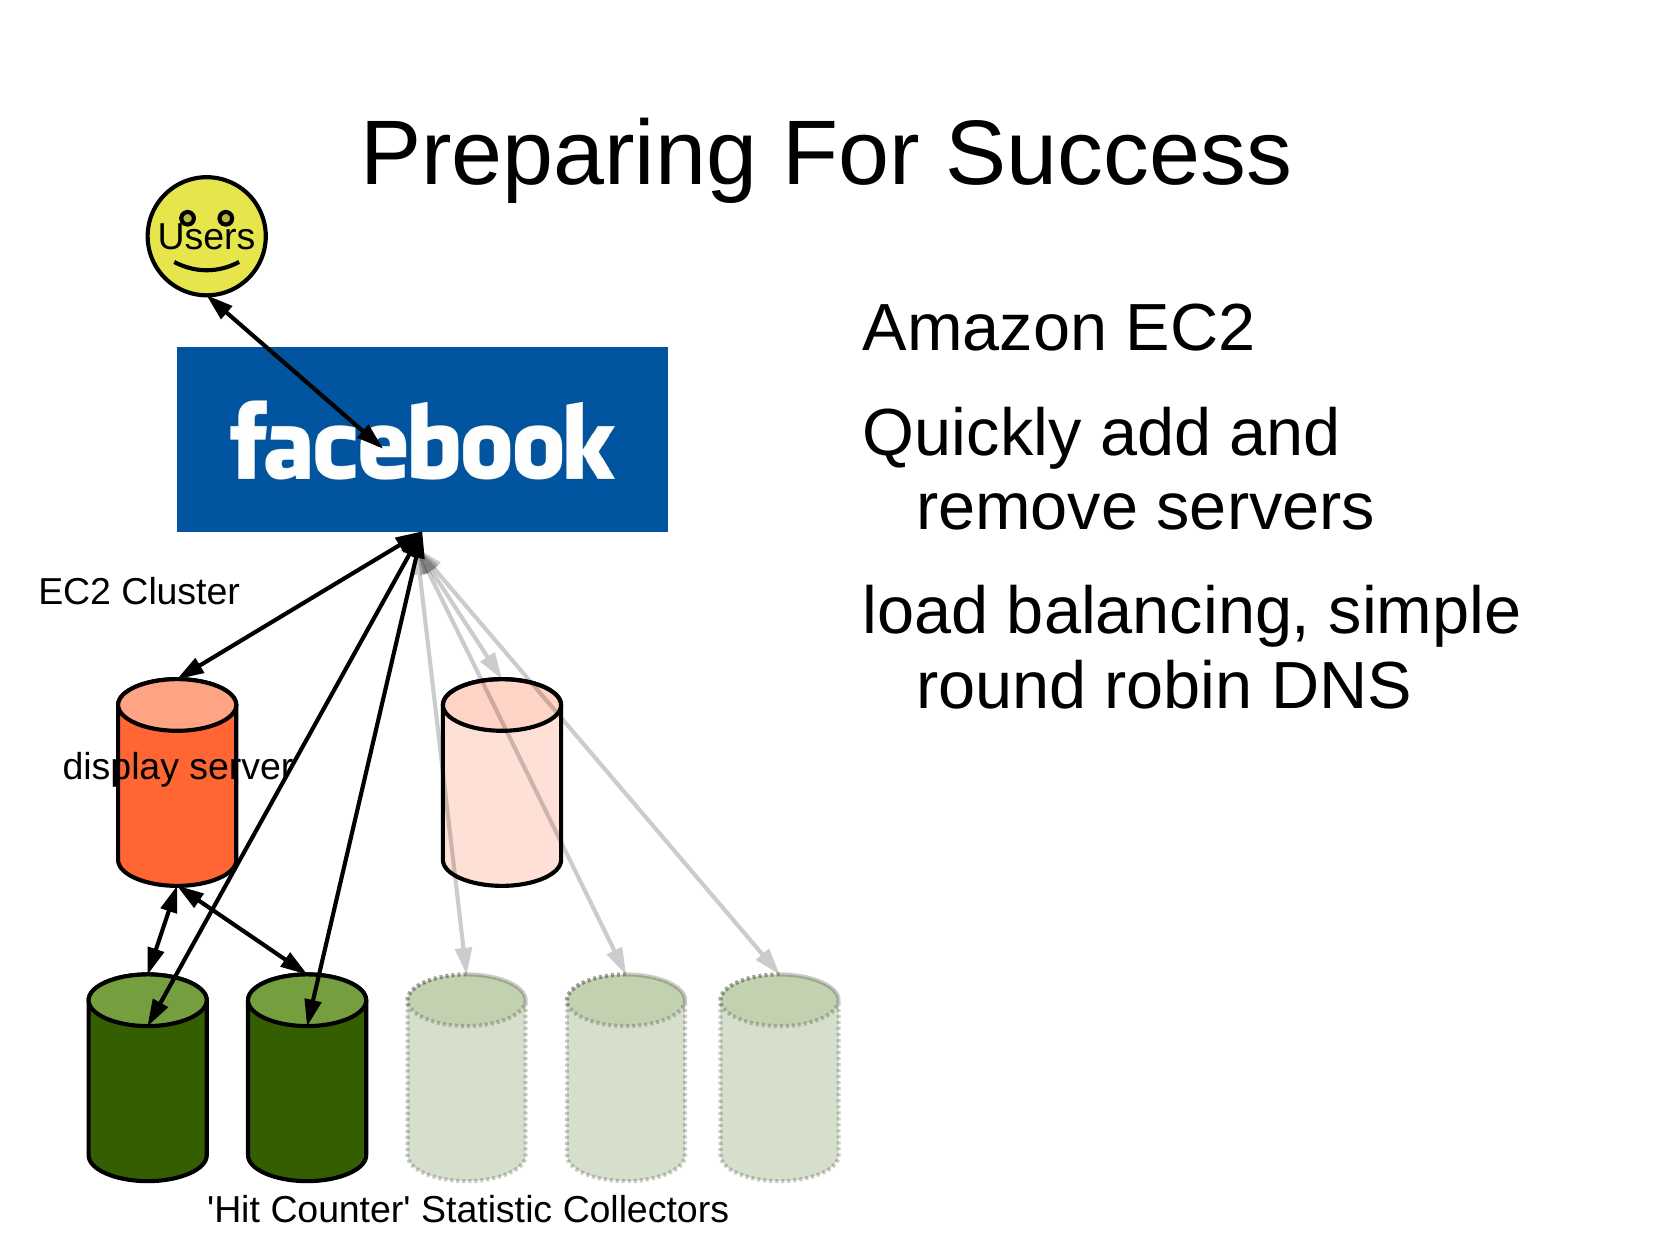

# Preparing For Success
Users
Amazon EC2
Quickly add and remove servers
load balancing, simple round robin DNS
EC2 Cluster
display server
'Hit Counter' Statistic Collectors